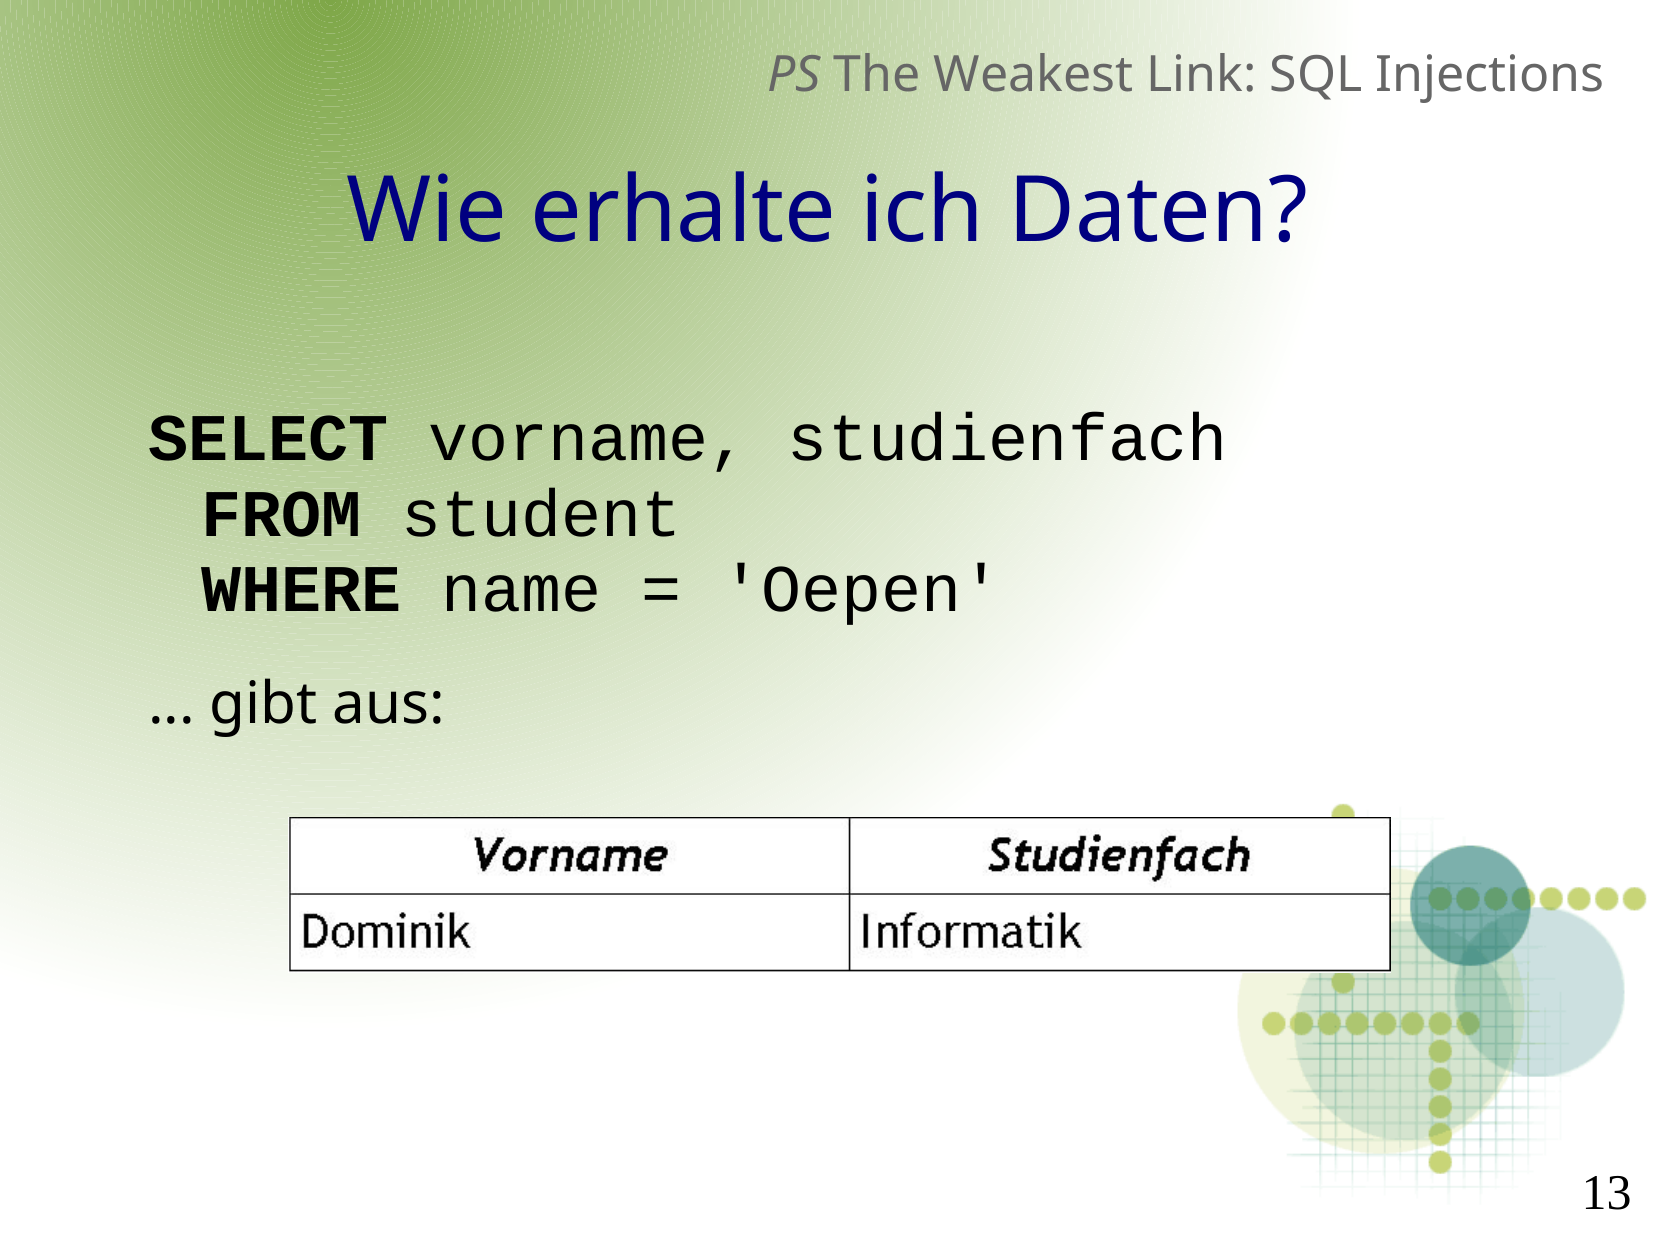

# Wie erhalte ich Daten?
SELECT vorname, studienfach
FROM student
WHERE name = 'Oepen'
... gibt aus: